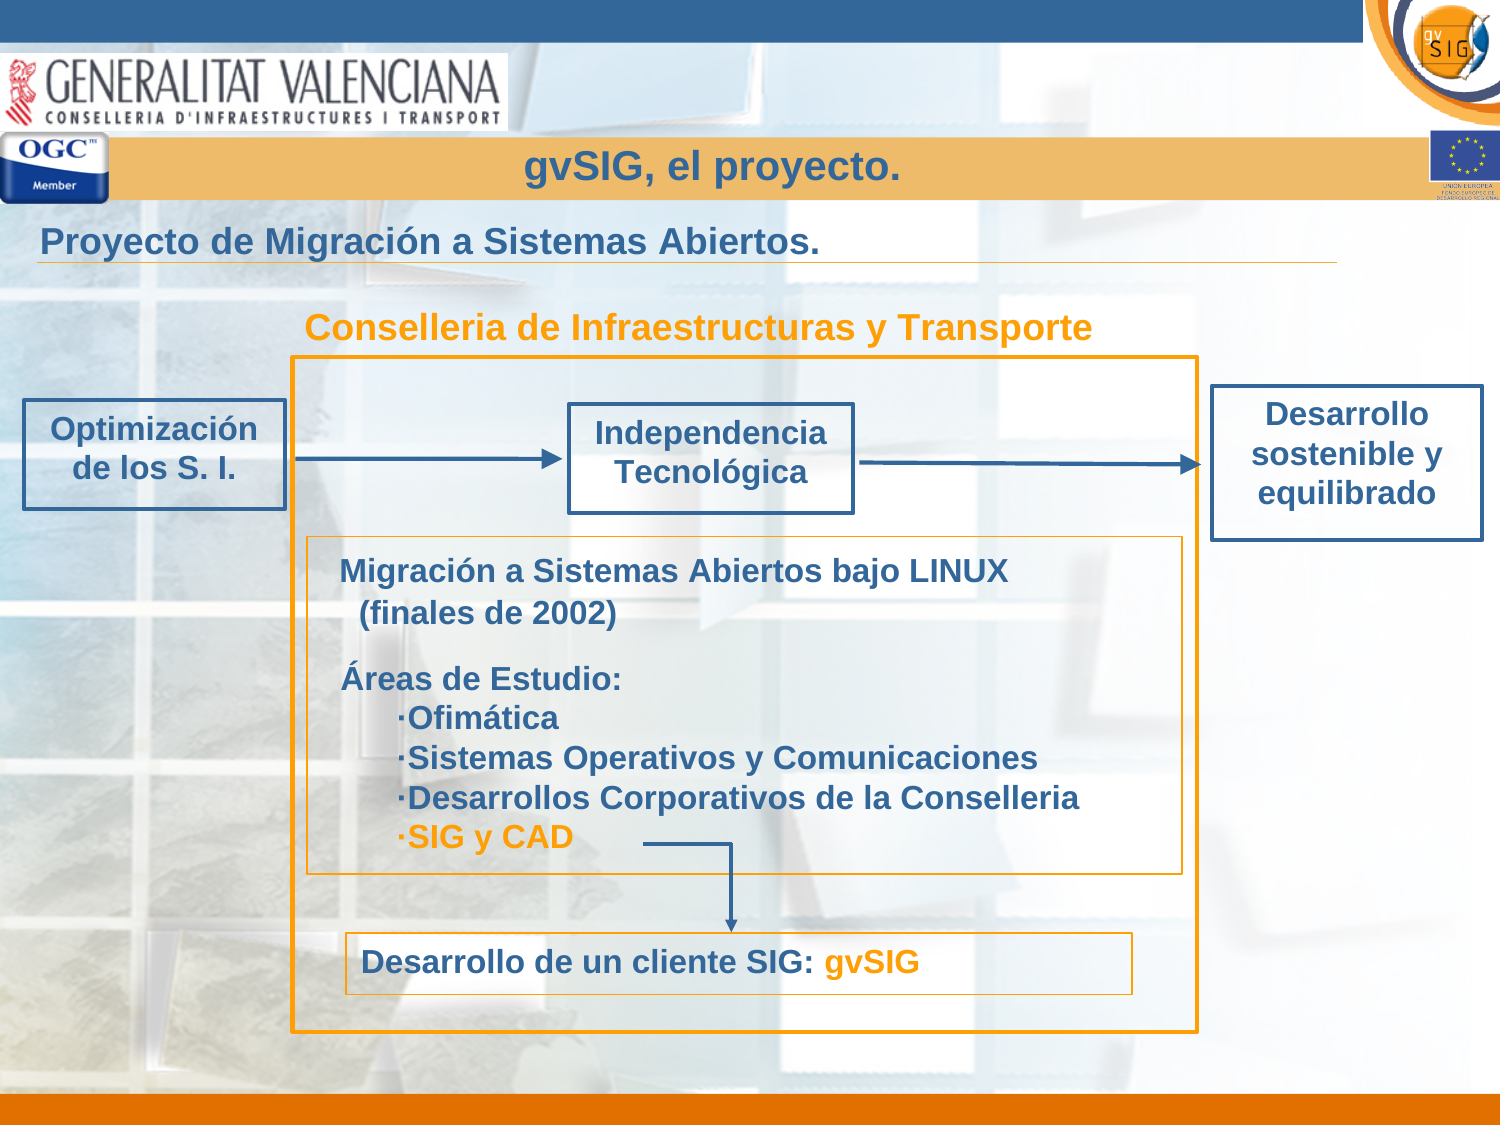

gvSIG, el proyecto.
Proyecto de Migración a Sistemas Abiertos.
Conselleria de Infraestructuras y Transporte
 Migración a Sistemas Abiertos bajo LINUX
 (finales de 2002)
 Áreas de Estudio:
·Ofimática
·Sistemas Operativos y Comunicaciones
·Desarrollos Corporativos de la Conselleria
·SIG y CAD
Desarrollo de un cliente SIG: gvSIG
Desarrollo sostenible y equilibrado
Optimización de los S. I.
Independencia Tecnológica